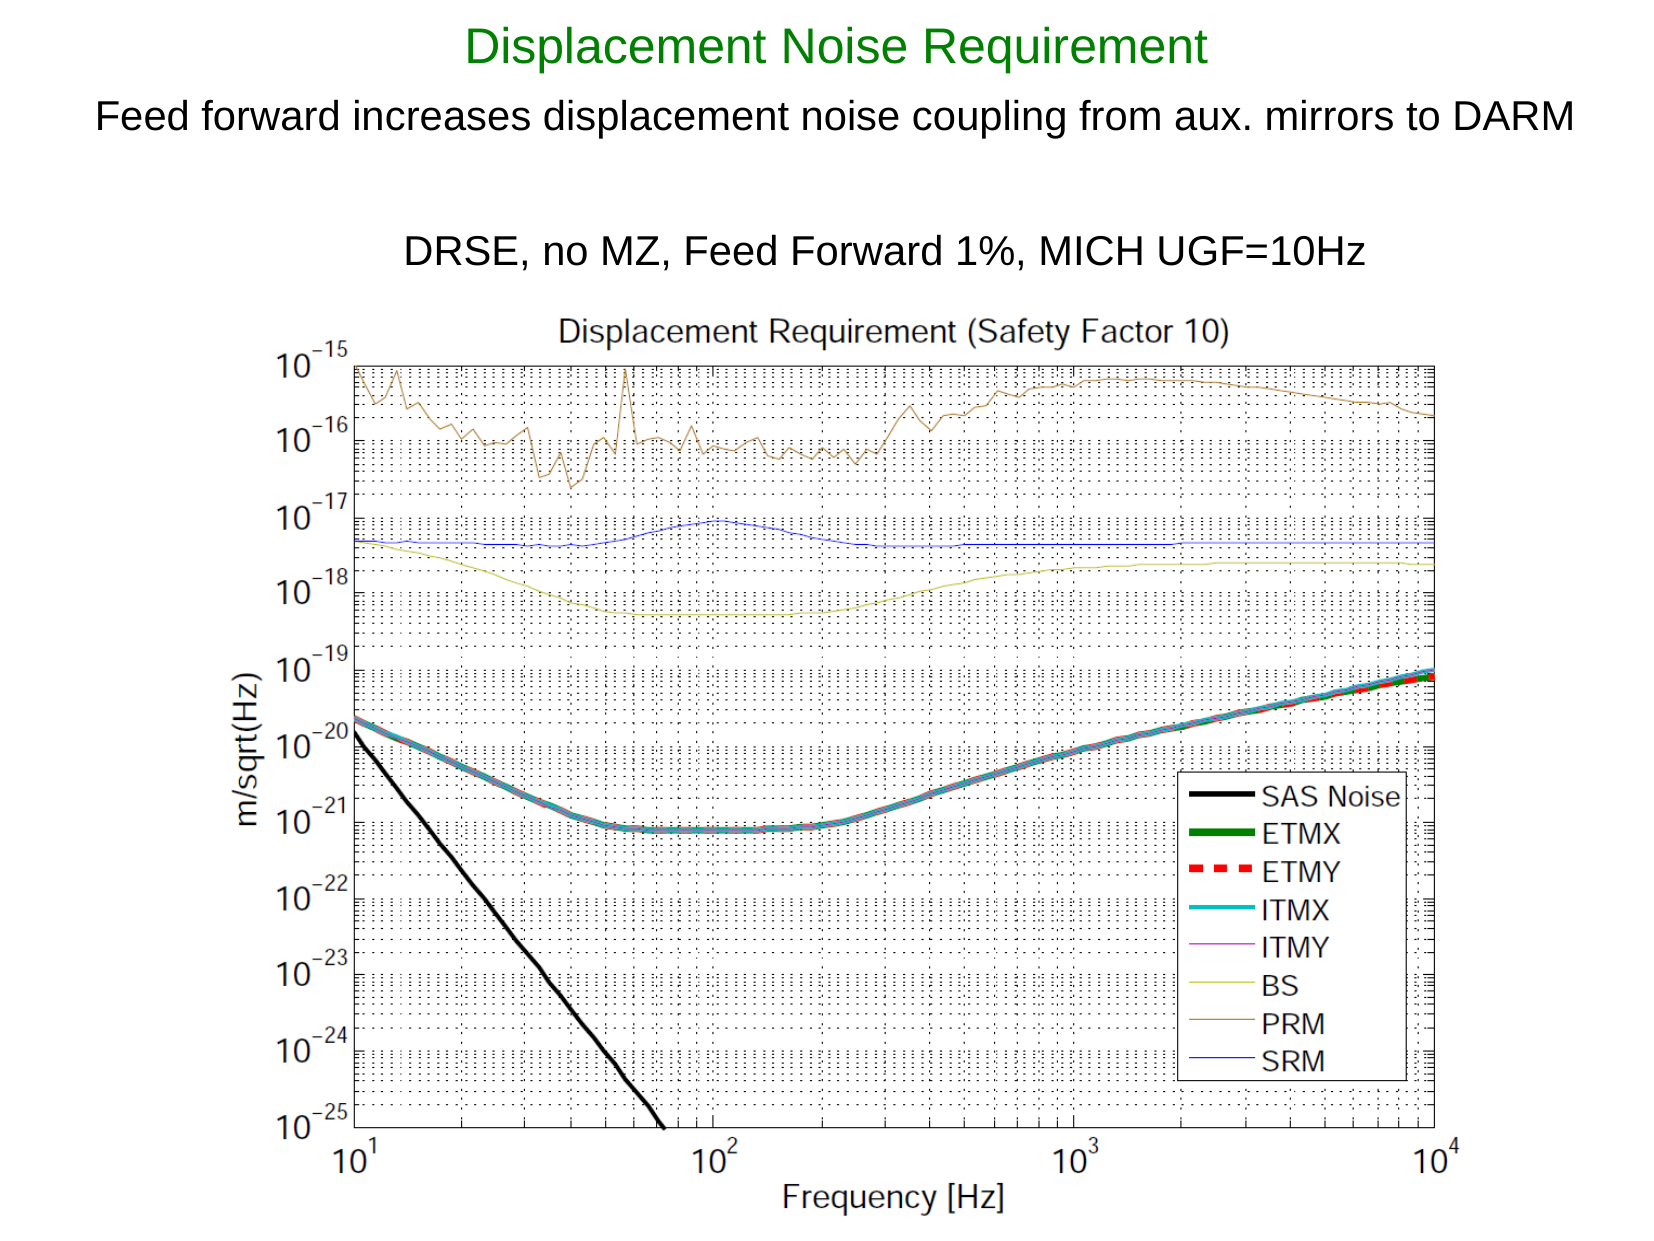

Displacement Noise Requirement
Feed forward increases displacement noise coupling from aux. mirrors to DARM
DRSE, no MZ, Feed Forward 1%, MICH UGF=10Hz